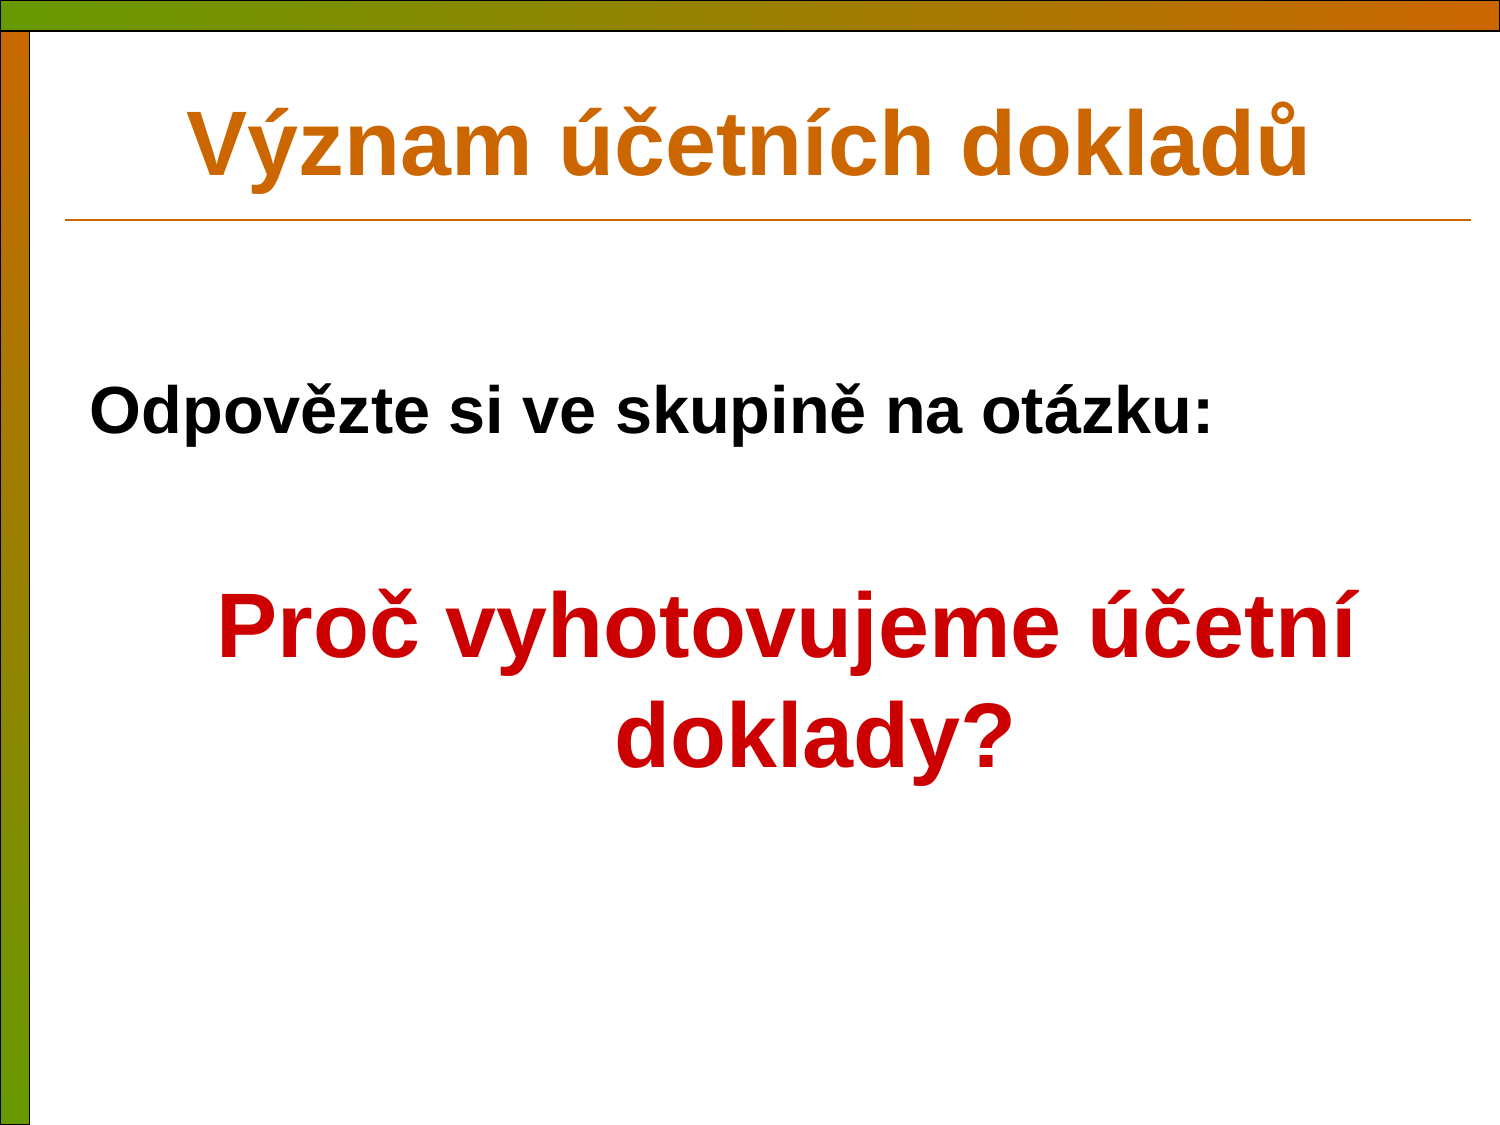

# Význam účetních dokladů
Odpovězte si ve skupině na otázku:
Proč vyhotovujeme účetní doklady?